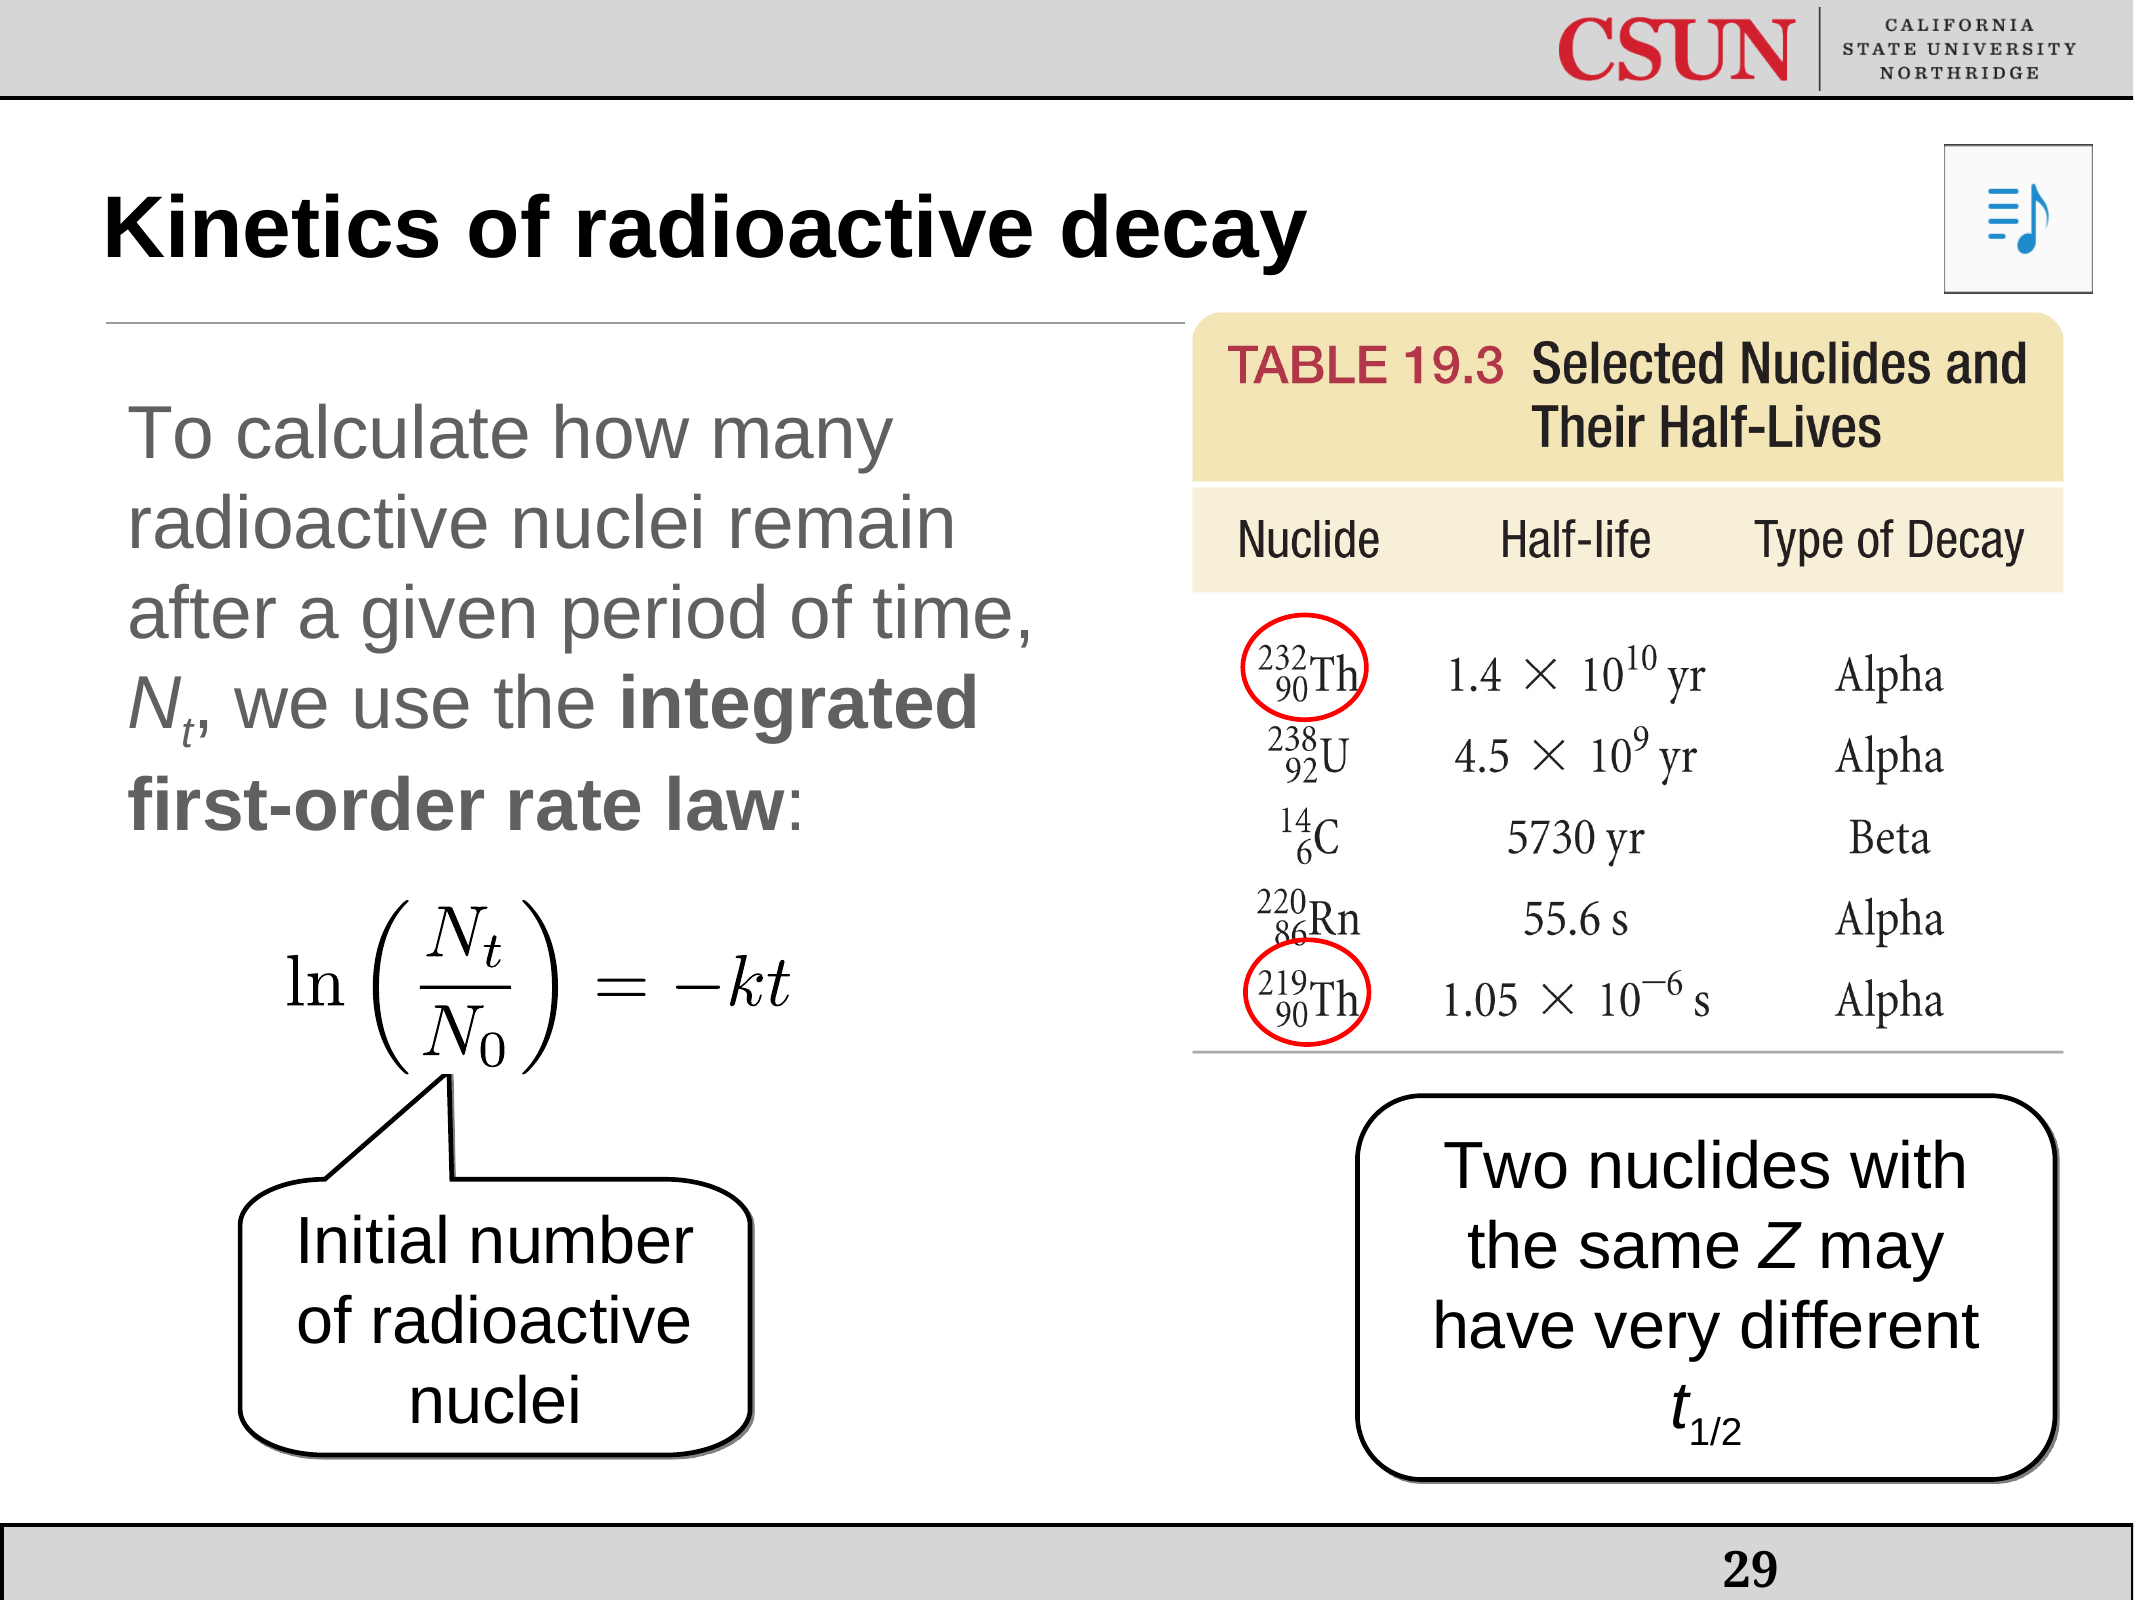

# Kinetics of radioactive decay
To calculate how many radioactive nuclei remain after a given period of time, Nt, we use the integrated first-order rate law:
Two nuclides with the same Z may have very different t1/2
Initial number of radioactive nuclei
29